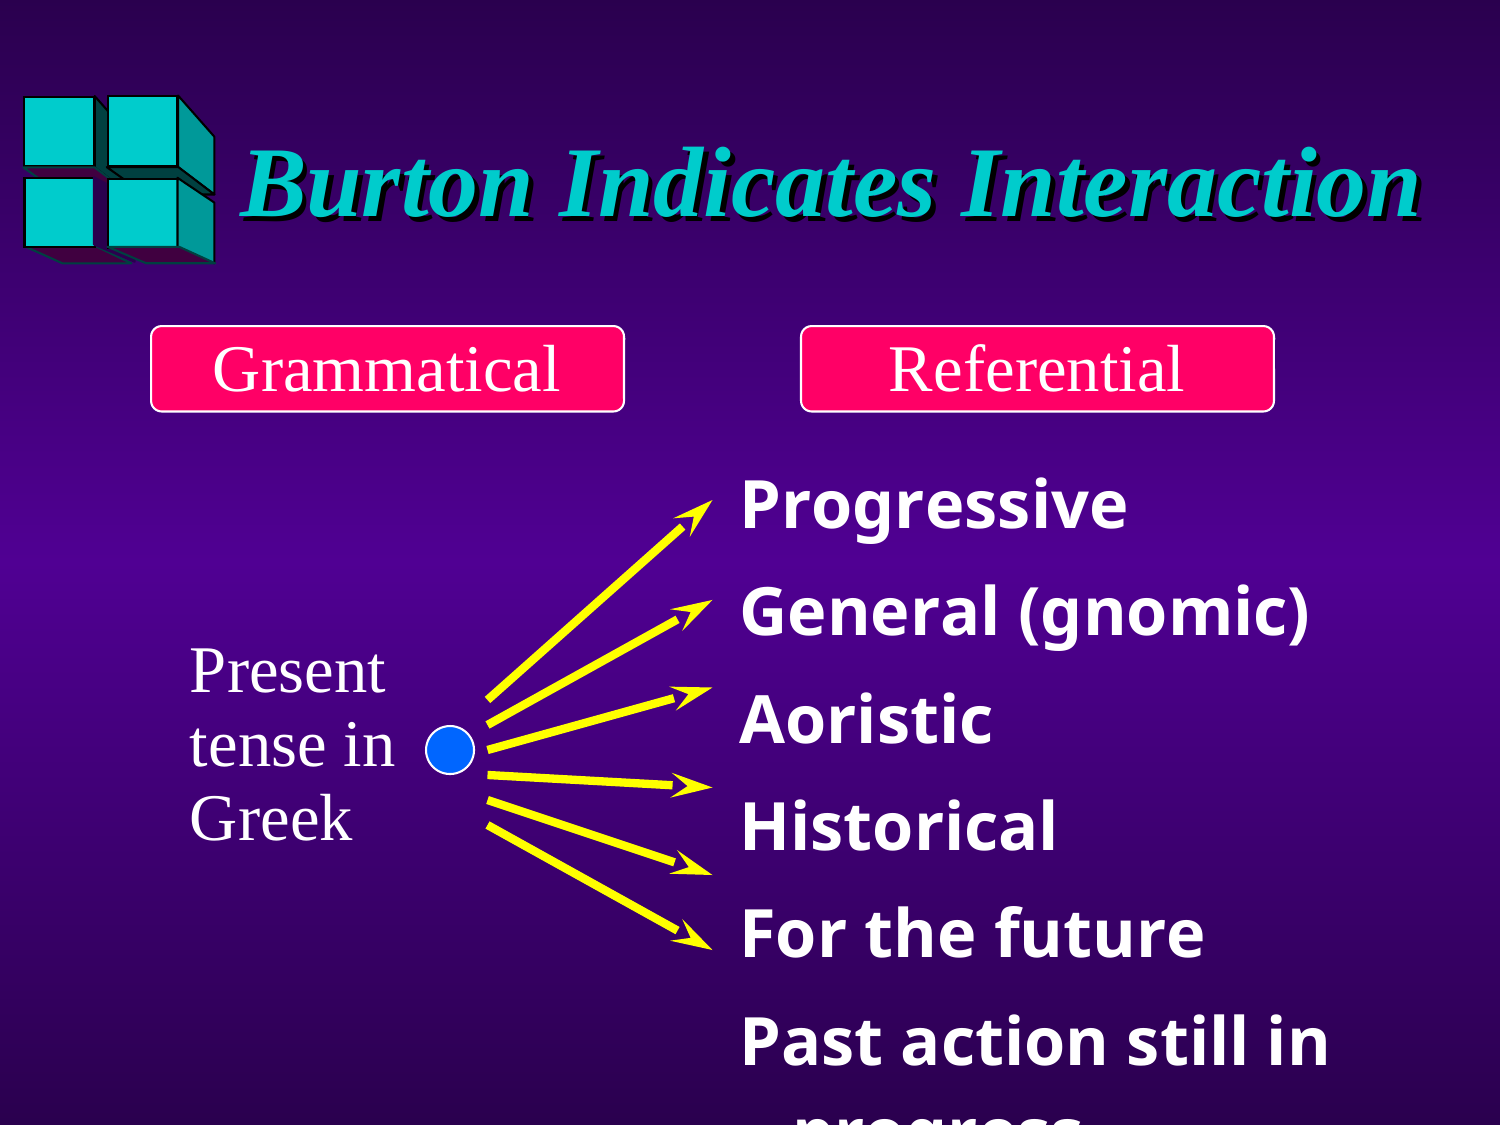

# Burton Indicates Interaction
Grammatical
Referential
Progressive
General (gnomic)
Aoristic
Historical
For the future
Past action still in progress
Present tense in Greek